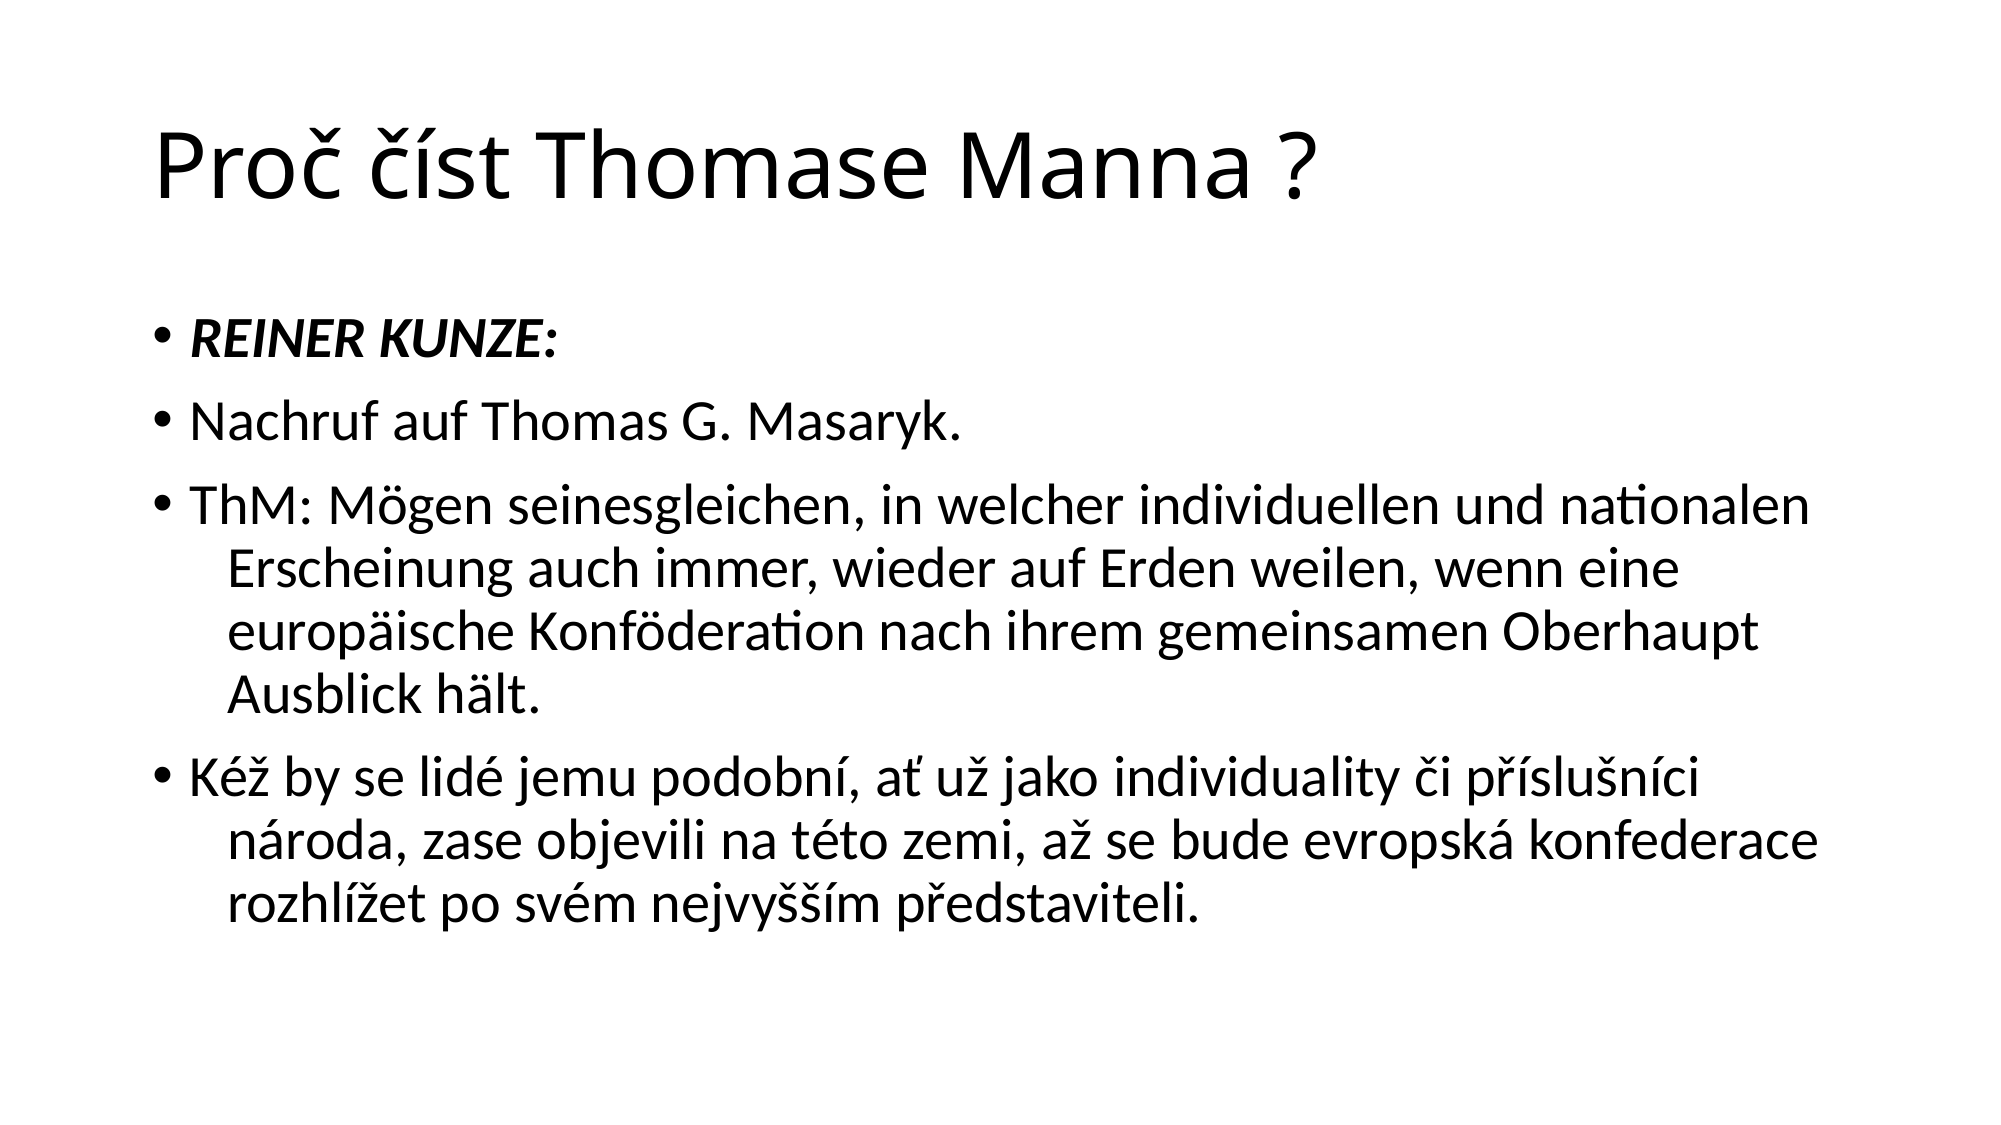

# Proč číst Thomase Manna ?
REINER KUNZE:
Nachruf auf Thomas G. Masaryk.
ThM: Mögen seinesgleichen, in welcher individuellen und nationalen Erscheinung auch immer, wieder auf Erden weilen, wenn eine europäische Konföderation nach ihrem gemeinsamen Oberhaupt Ausblick hält.
Kéž by se lidé jemu podobní, ať už jako individuality či příslušníci národa, zase objevili na této zemi, až se bude evropská konfederace rozhlížet po svém nejvyšším představiteli.